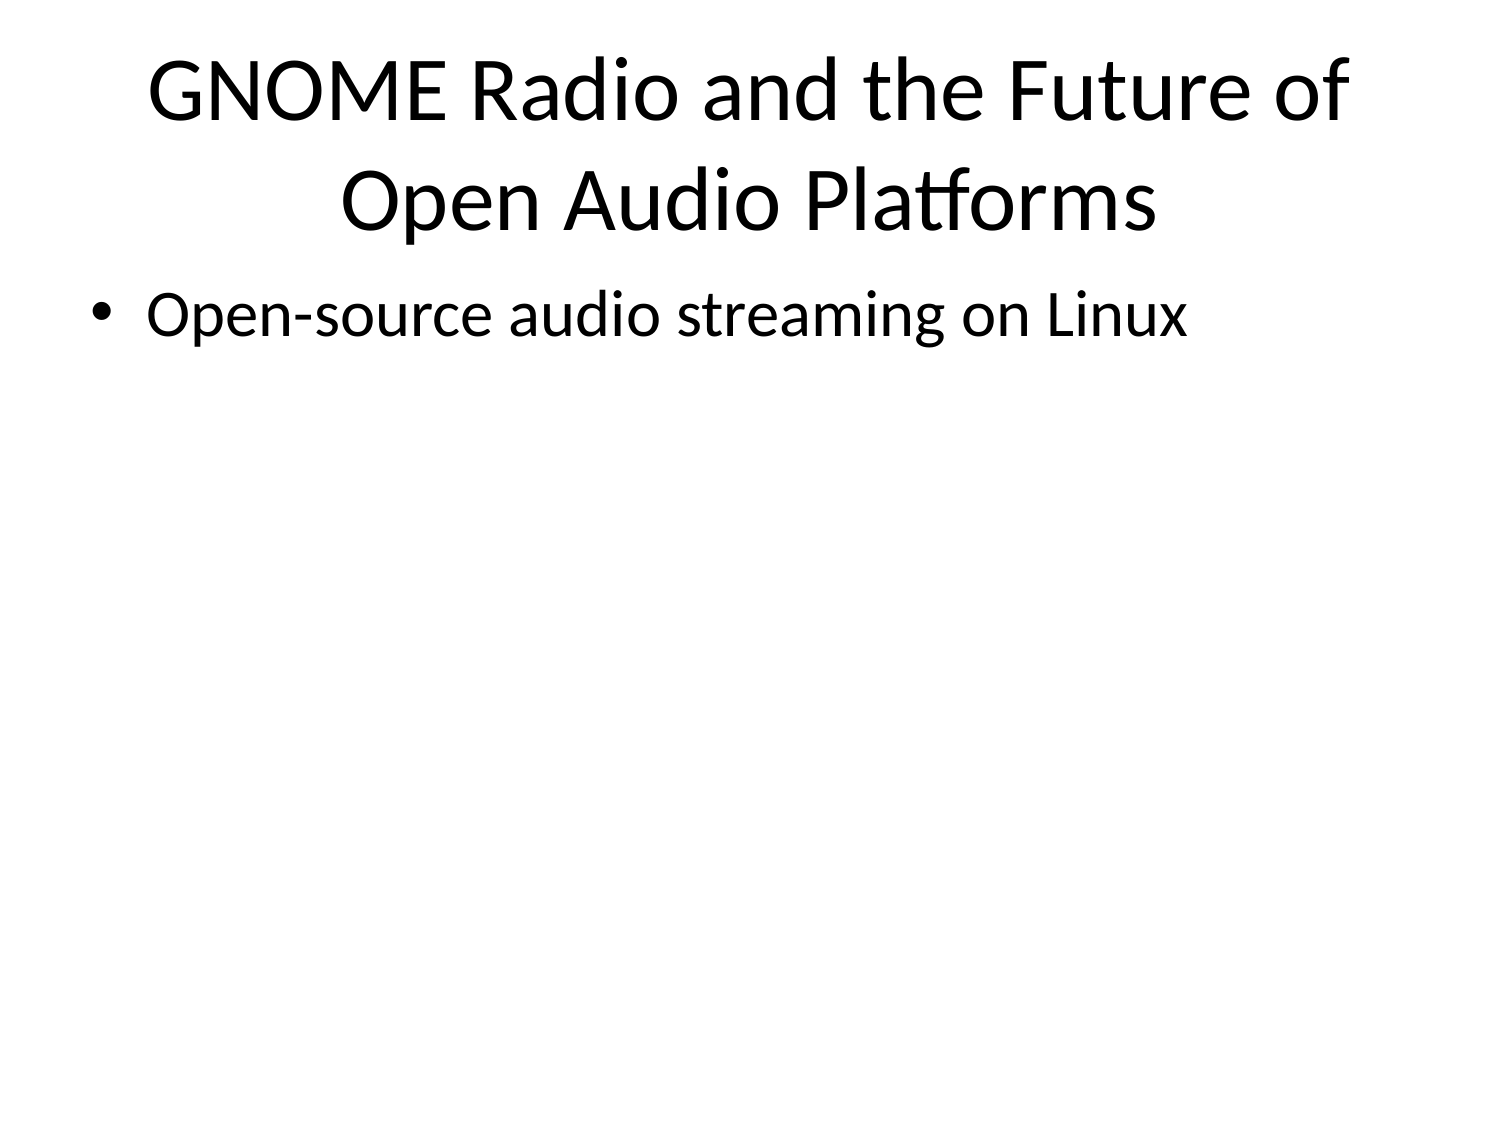

# GNOME Radio and the Future of Open Audio Platforms
Open-source audio streaming on Linux